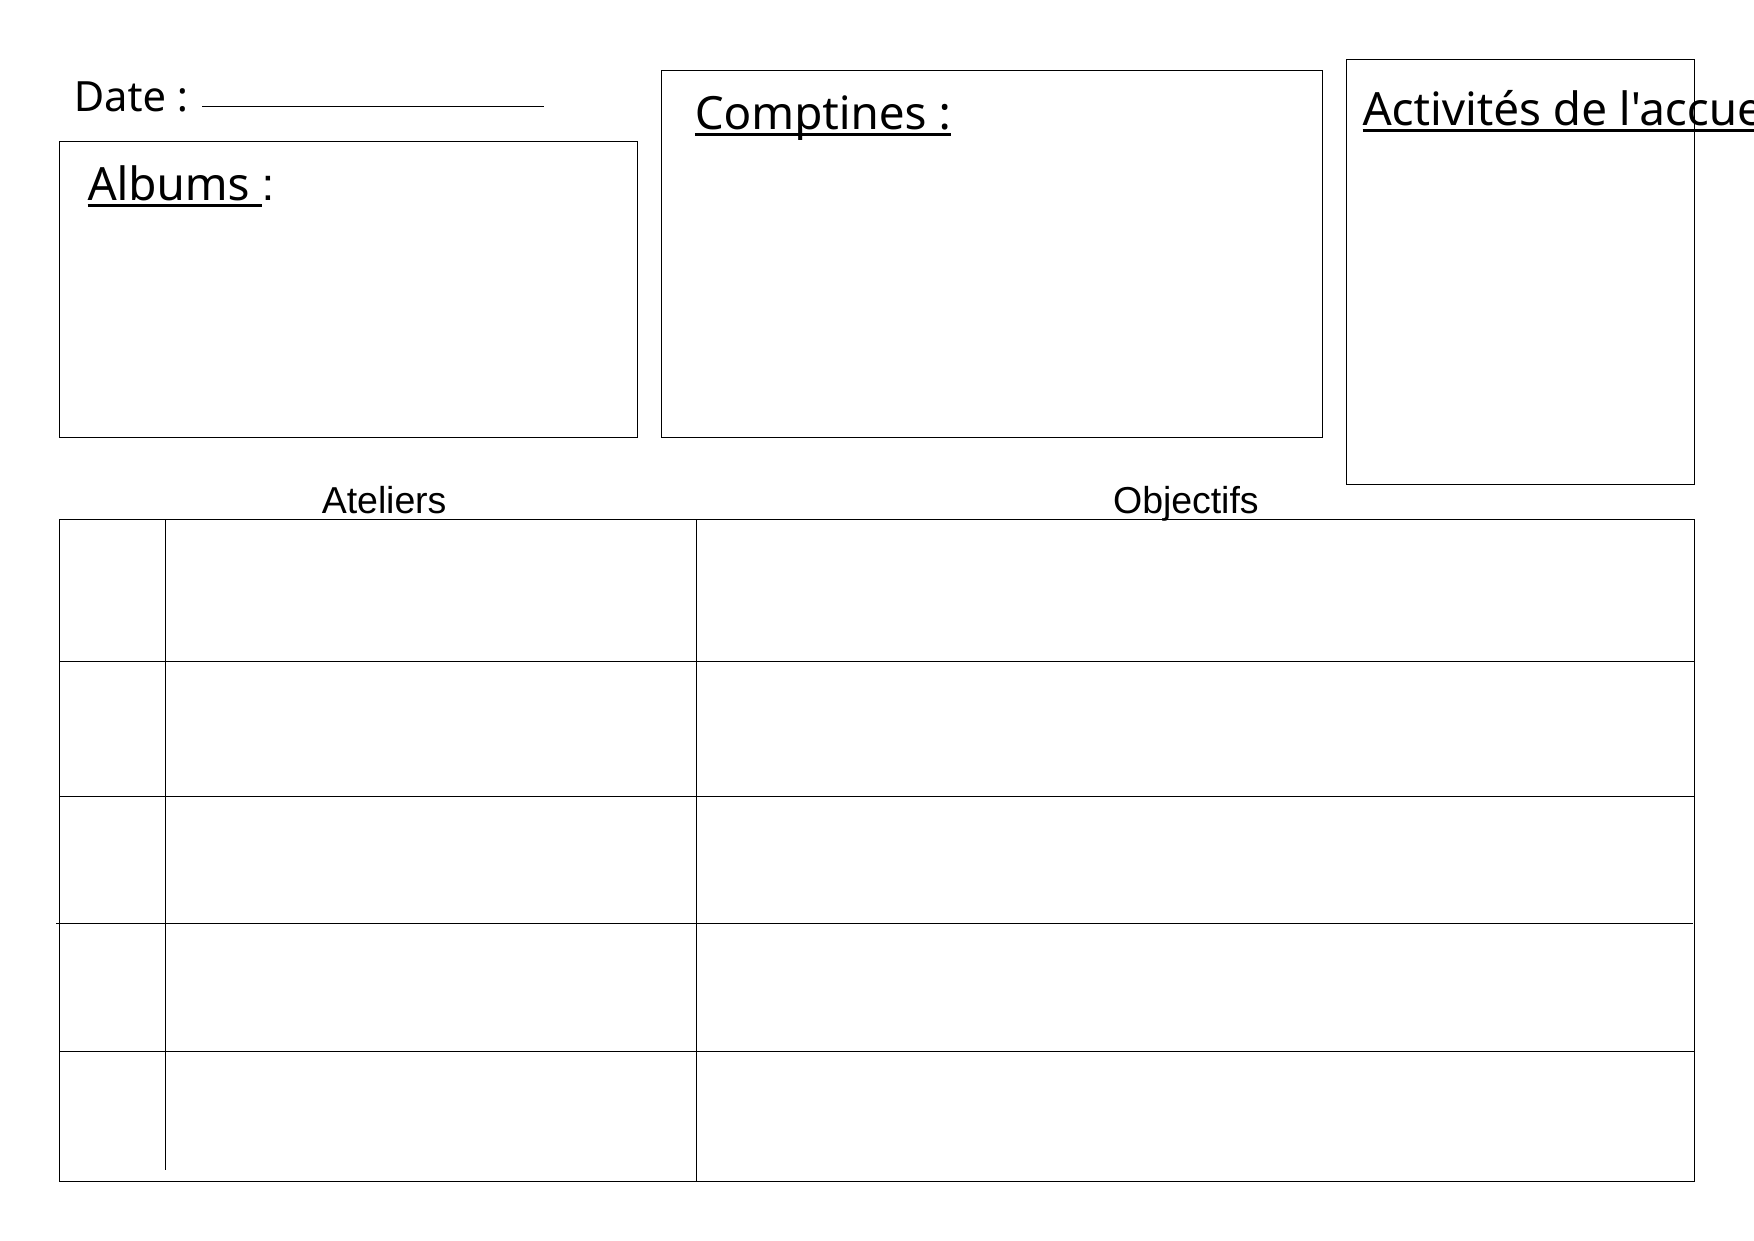

Date :
Activités de l'accueil
Comptines :
Albums :
Ateliers
Objectifs